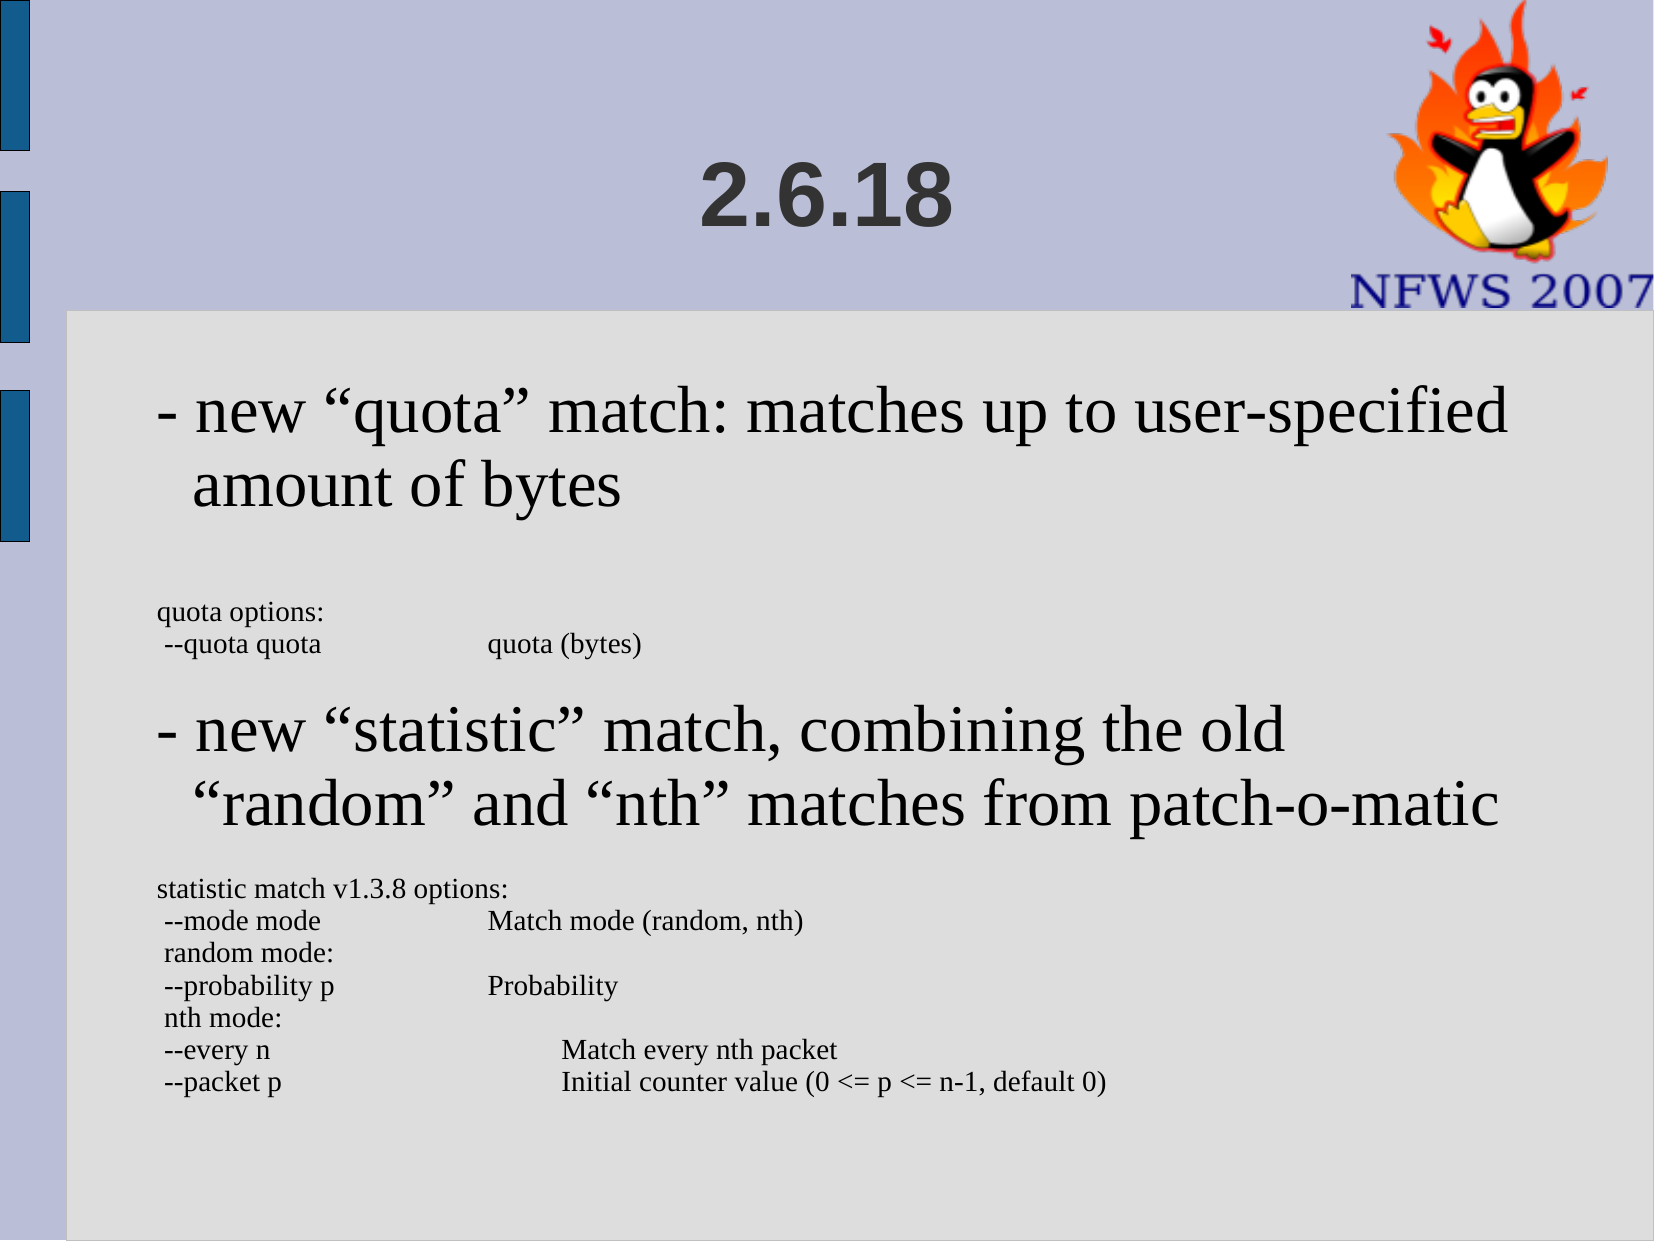

# 2.6.18
- new “quota” match: matches up to user-specified amount of bytes
quota options:
 --quota quota			quota (bytes)
- new “statistic” match, combining the old “random” and “nth” matches from patch-o-matic
statistic match v1.3.8 options:
 --mode mode			Match mode (random, nth)
 random mode:
 --probability p			Probability
 nth mode:
 --every n				Match every nth packet
 --packet p				Initial counter value (0 <= p <= n-1, default 0)